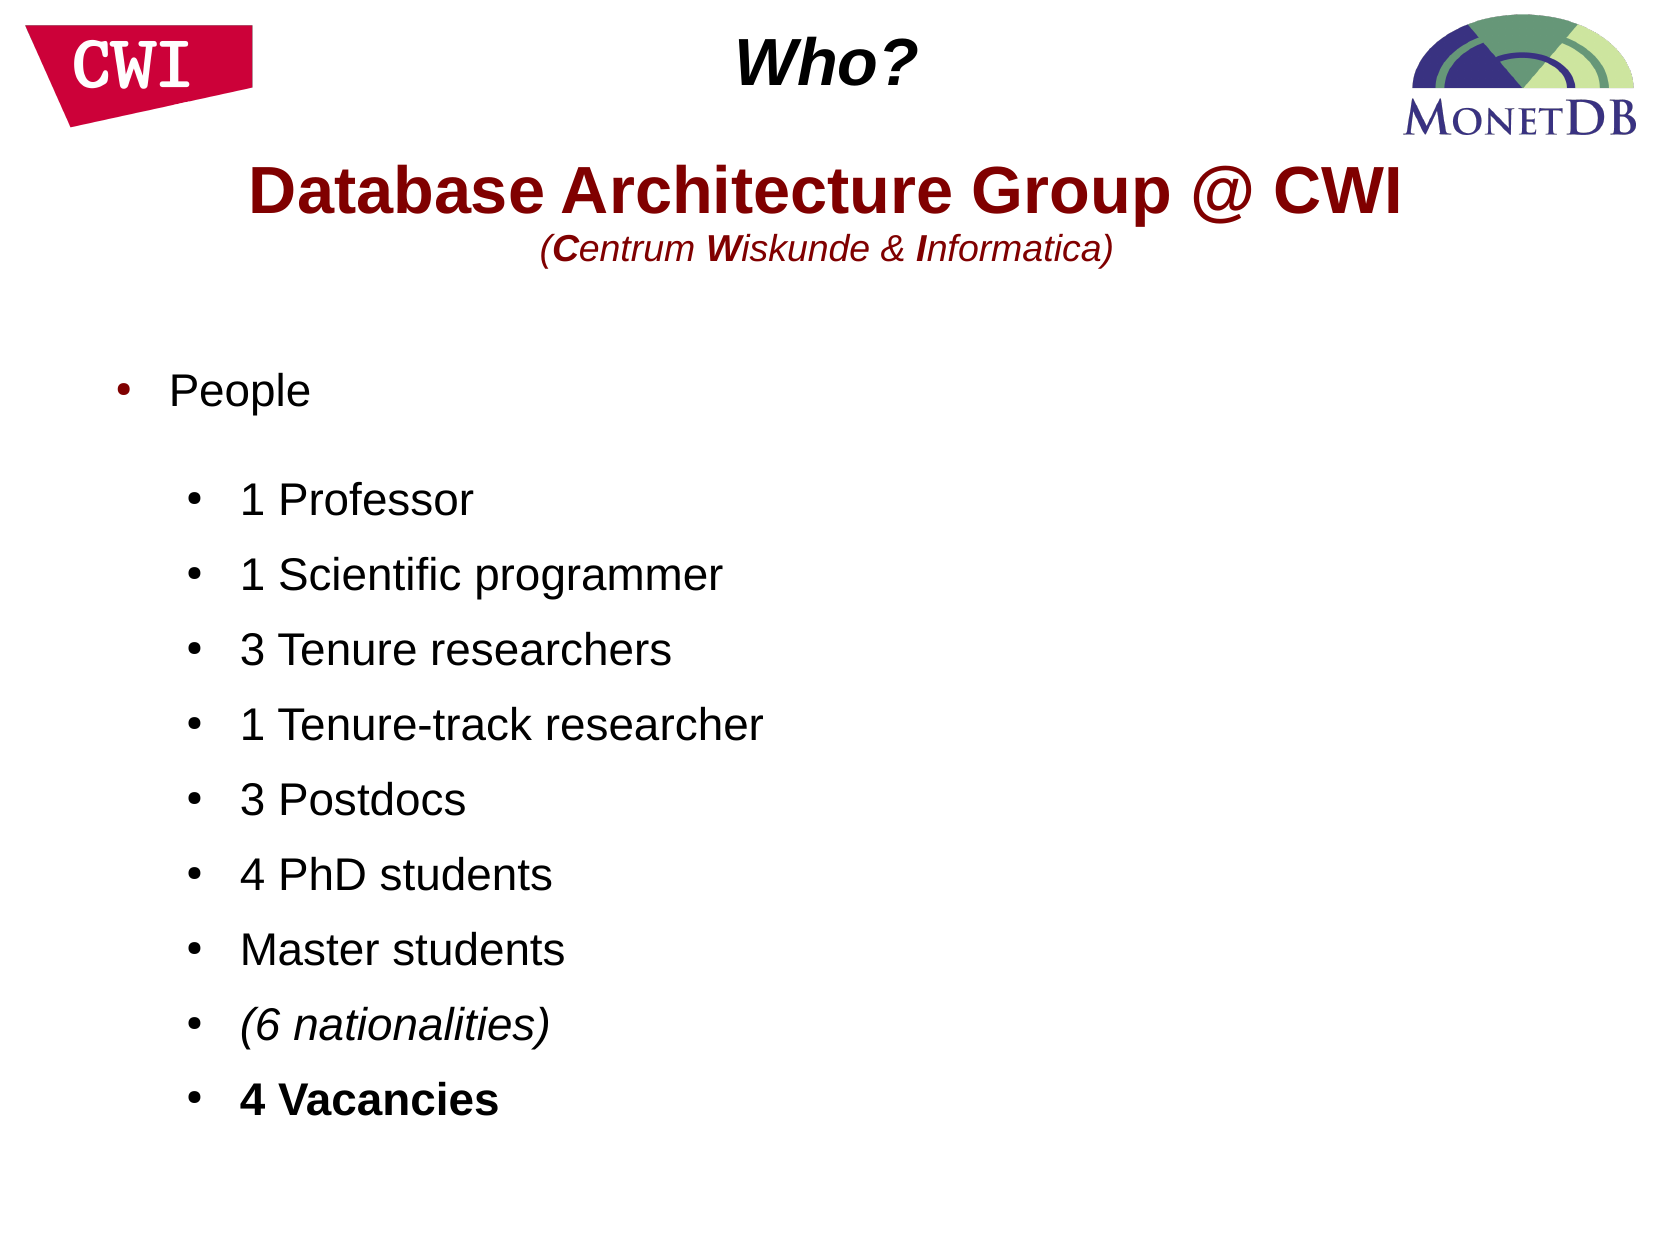

Who?
Database Architecture Group @ CWI
(Centrum Wiskunde & Informatica)
# People
1 Professor
1 Scientific programmer
3 Tenure researchers
1 Tenure-track researcher
3 Postdocs
4 PhD students
Master students
(6 nationalities)
4 Vacancies